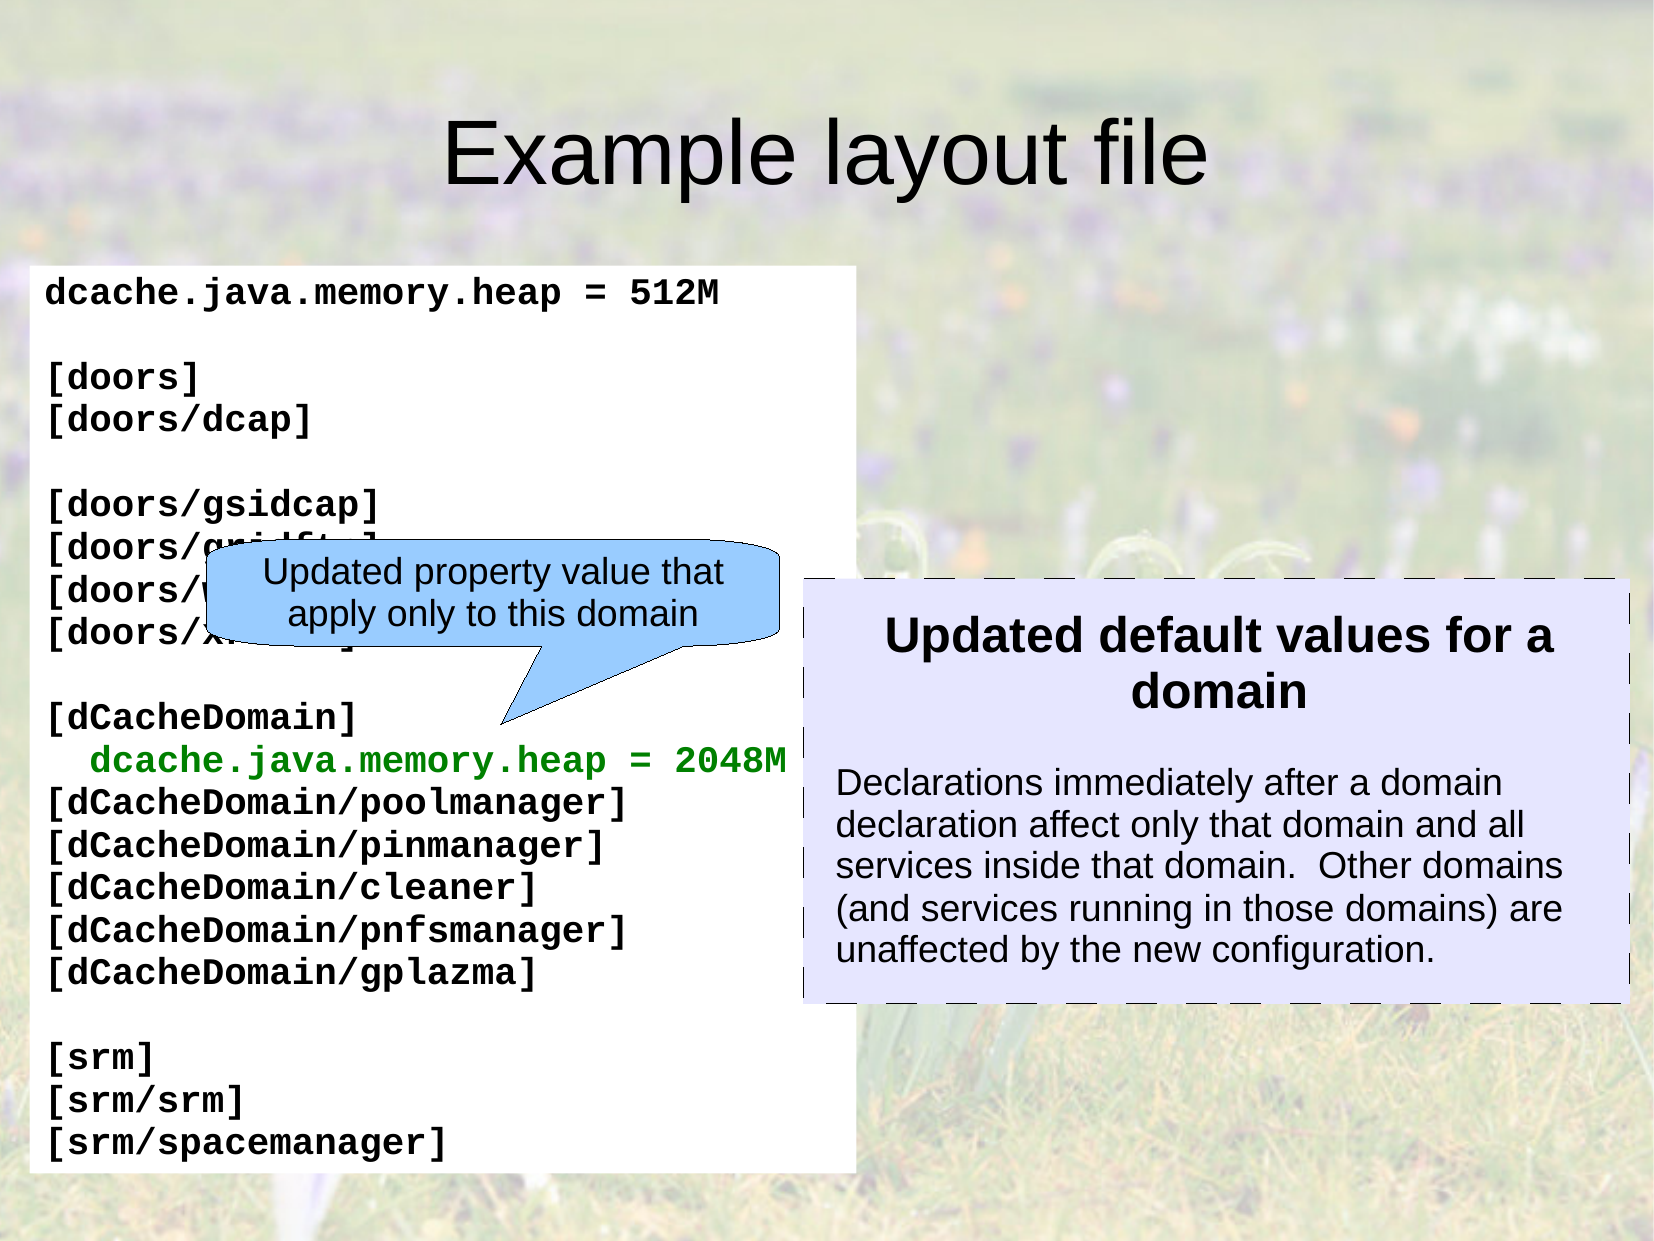

# Example layout file
dcache.java.memory.heap = 512M
[doors]
[doors/dcap]
[doors/gsidcap]
[doors/gridftp]
[doors/webdav]
[doors/xrootd]
[dCacheDomain]
 dcache.java.memory.heap = 2048M
[dCacheDomain/poolmanager]
[dCacheDomain/pinmanager]
[dCacheDomain/cleaner]
[dCacheDomain/pnfsmanager]
[dCacheDomain/gplazma]
[srm]
[srm/srm]
[srm/spacemanager]
Updated property value that apply only to this domain
Updated default values for a domain
Declarations immediately after a domain declaration affect only that domain and all services inside that domain. Other domains (and services running in those domains) are unaffected by the new configuration.